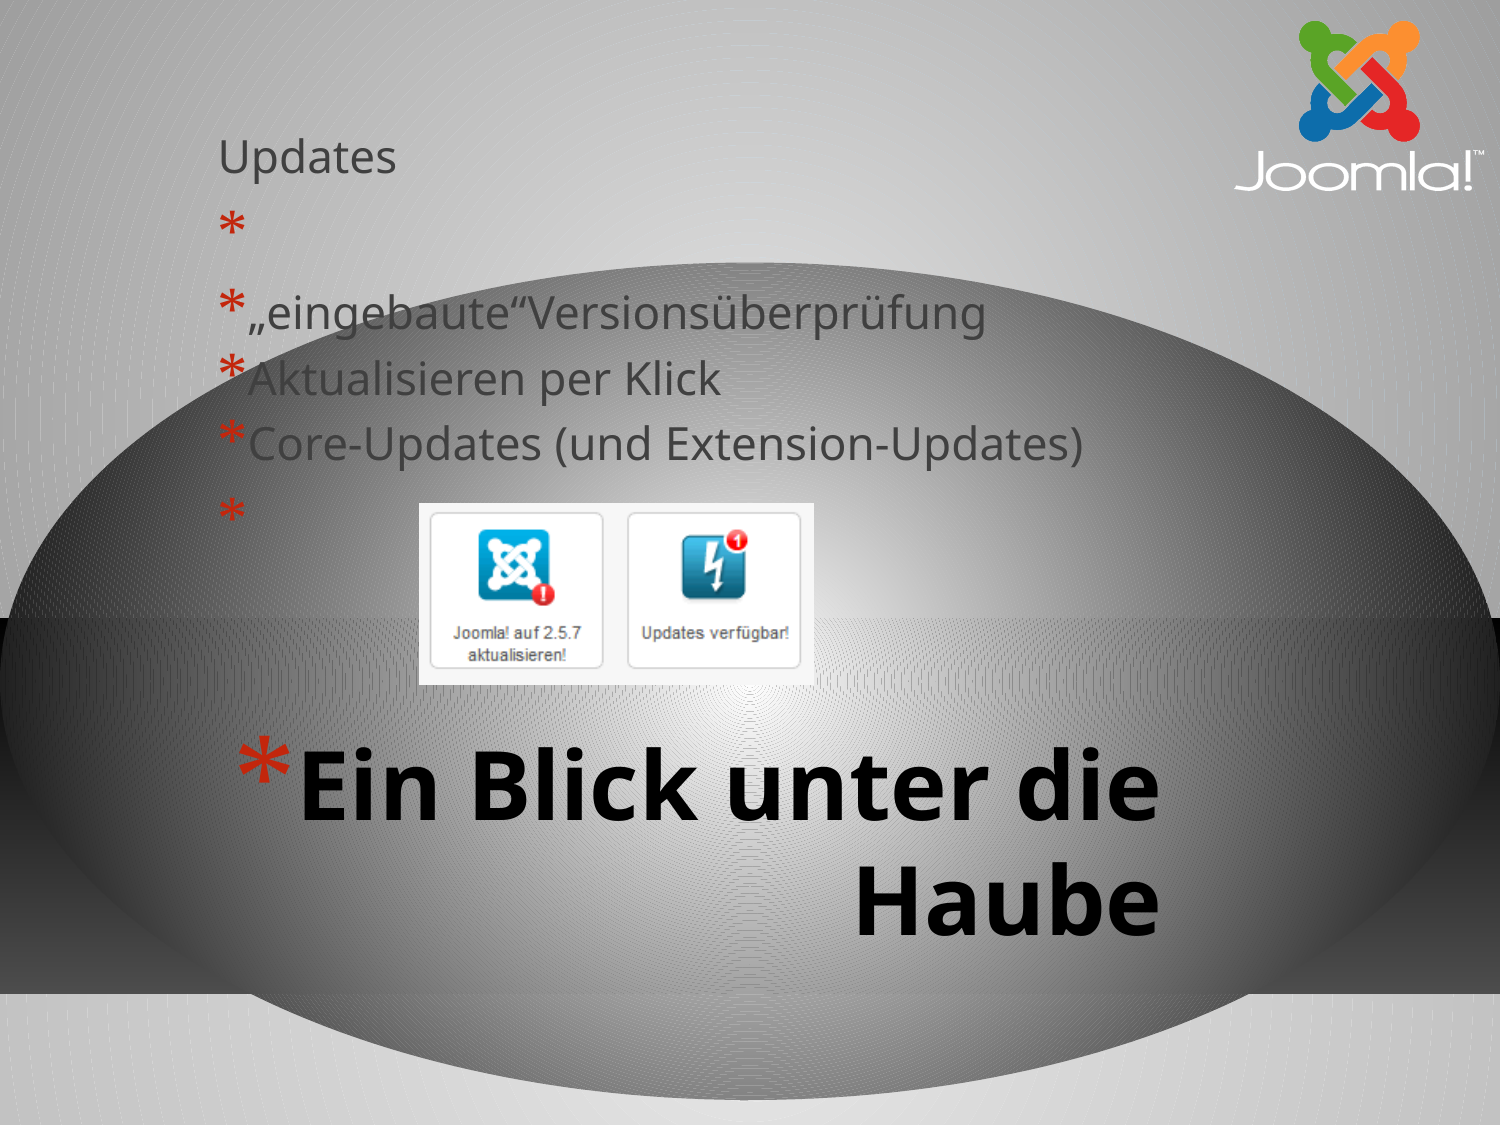

Updates
„eingebaute“Versionsüberprüfung
Aktualisieren per Klick
Core-Updates (und Extension-Updates)
# Ein Blick unter die Haube